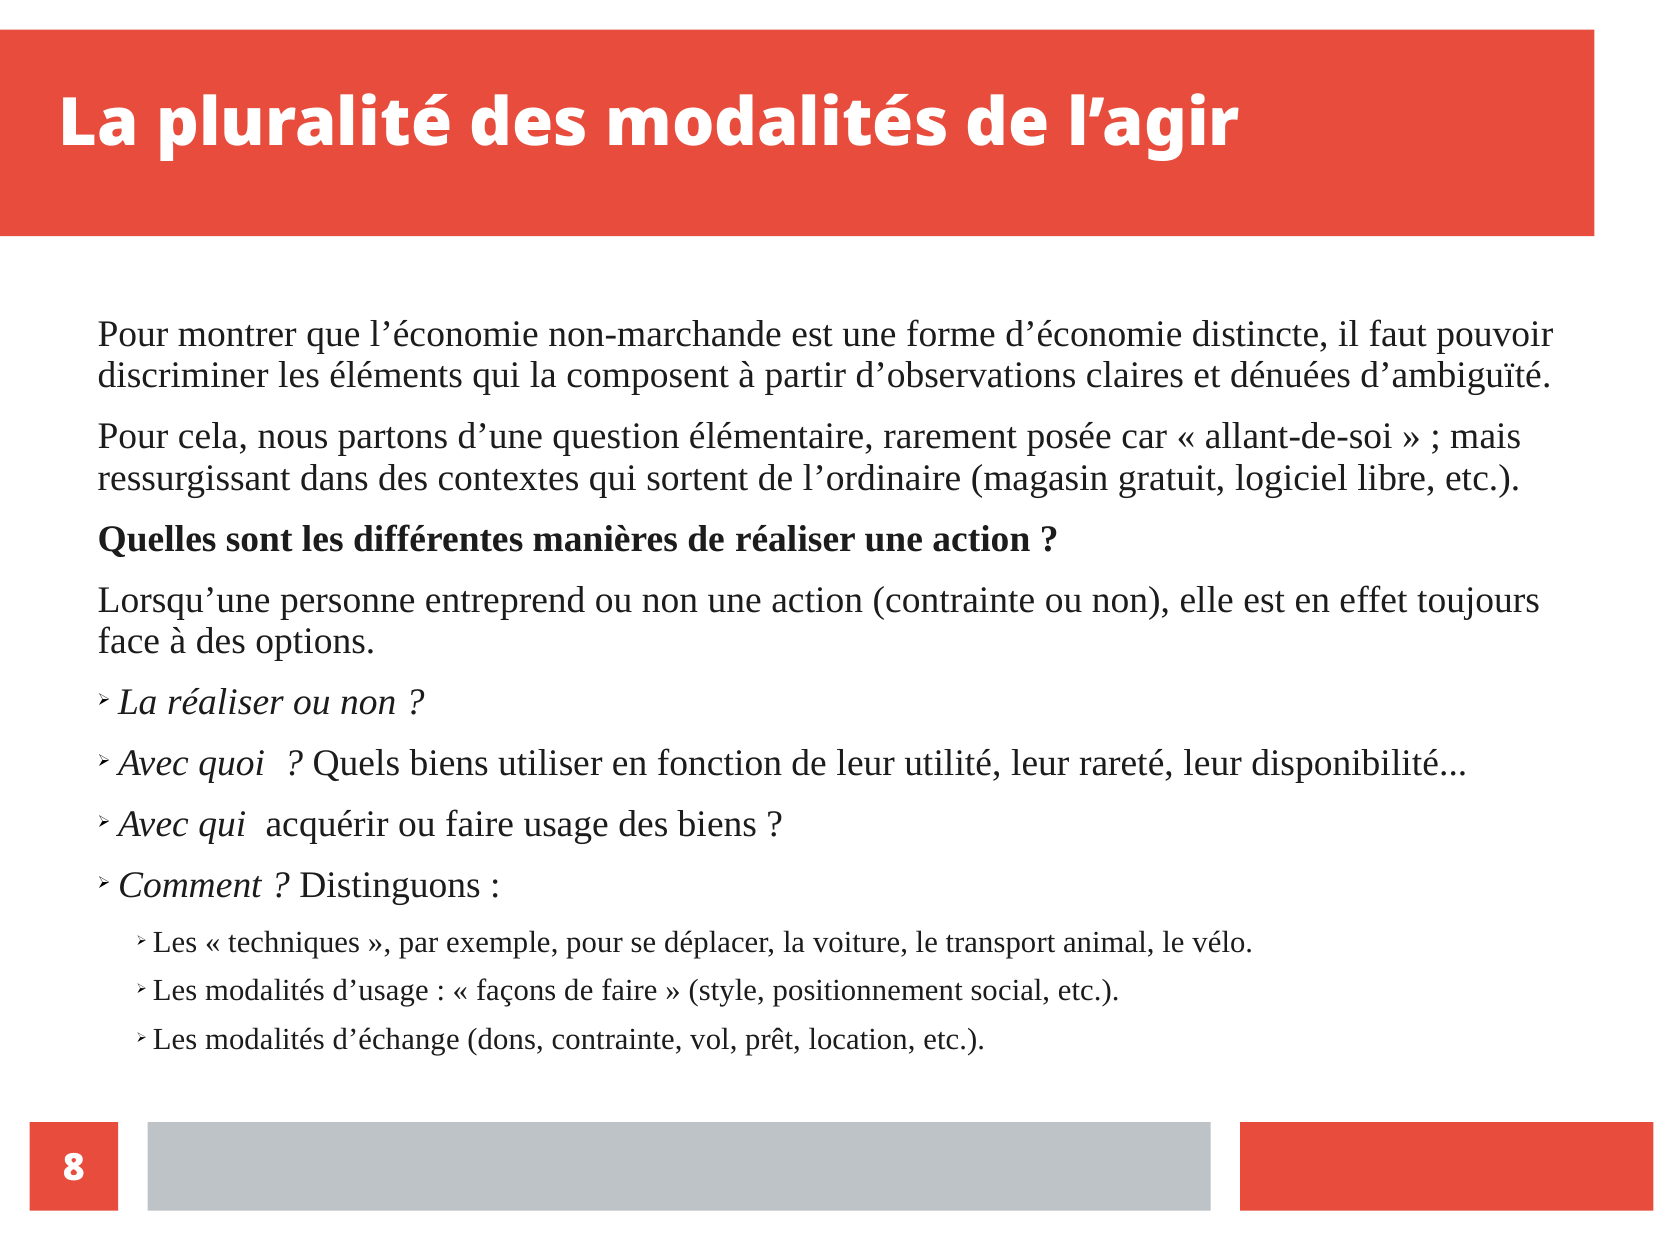

# La pluralité des modalités de l’agir
Pour montrer que l’économie non-marchande est une forme d’économie distincte, il faut pouvoir discriminer les éléments qui la composent à partir d’observations claires et dénuées d’ambiguïté.
Pour cela, nous partons d’une question élémentaire, rarement posée car « allant-de-soi » ; mais ressurgissant dans des contextes qui sortent de l’ordinaire (magasin gratuit, logiciel libre, etc.).
Quelles sont les différentes manières de réaliser une action ?
Lorsqu’une personne entreprend ou non une action (contrainte ou non), elle est en effet toujours face à des options.
 La réaliser ou non ?
 Avec quoi  ? Quels biens utiliser en fonction de leur utilité, leur rareté, leur disponibilité...
 Avec qui  acquérir ou faire usage des biens ?
 Comment ? Distinguons :
 Les « techniques », par exemple, pour se déplacer, la voiture, le transport animal, le vélo.
 Les modalités d’usage : « façons de faire » (style, positionnement social, etc.).
 Les modalités d’échange (dons, contrainte, vol, prêt, location, etc.).
8